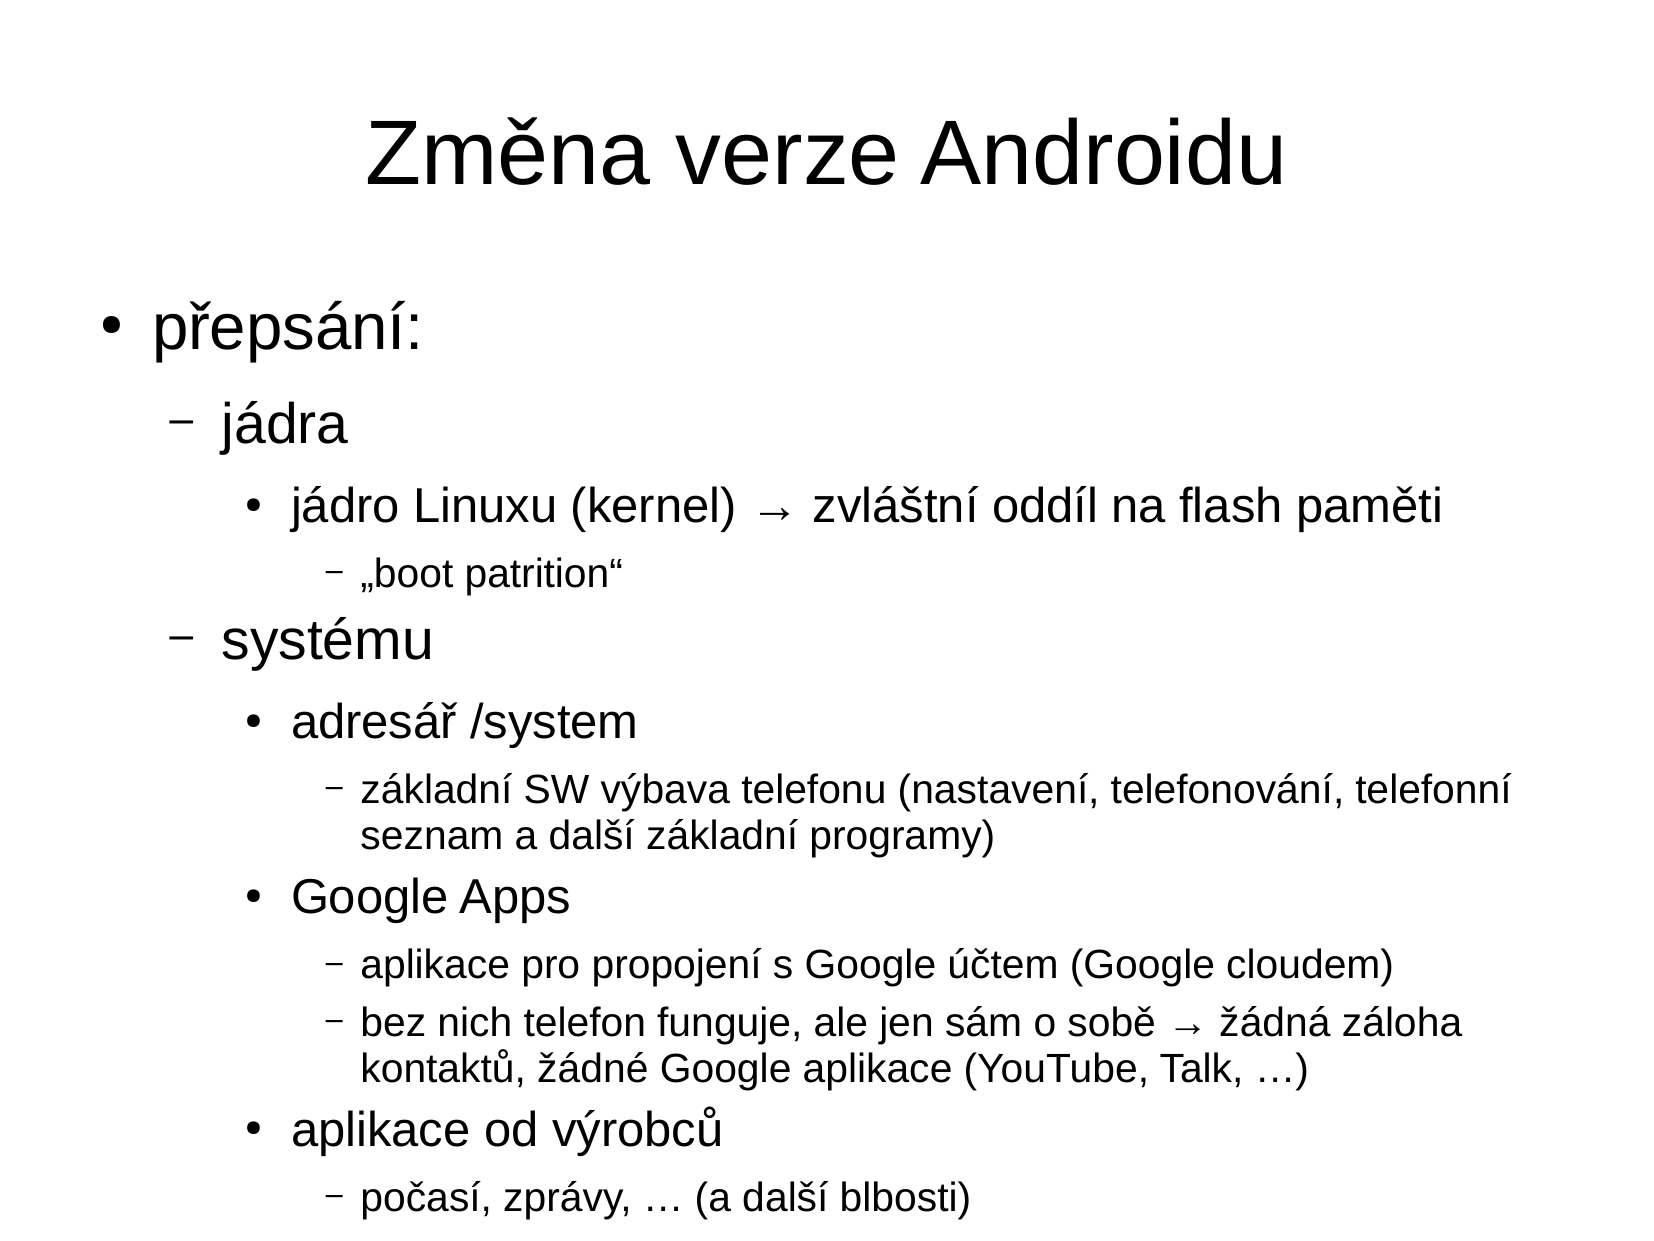

# Změna verze Androidu
přepsání:
jádra
jádro Linuxu (kernel) → zvláštní oddíl na flash paměti
„boot patrition“
systému
adresář /system
základní SW výbava telefonu (nastavení, telefonování, telefonní seznam a další základní programy)
Google Apps
aplikace pro propojení s Google účtem (Google cloudem)
bez nich telefon funguje, ale jen sám o sobě → žádná záloha kontaktů, žádné Google aplikace (YouTube, Talk, …)
aplikace od výrobců
počasí, zprávy, … (a další blbosti)